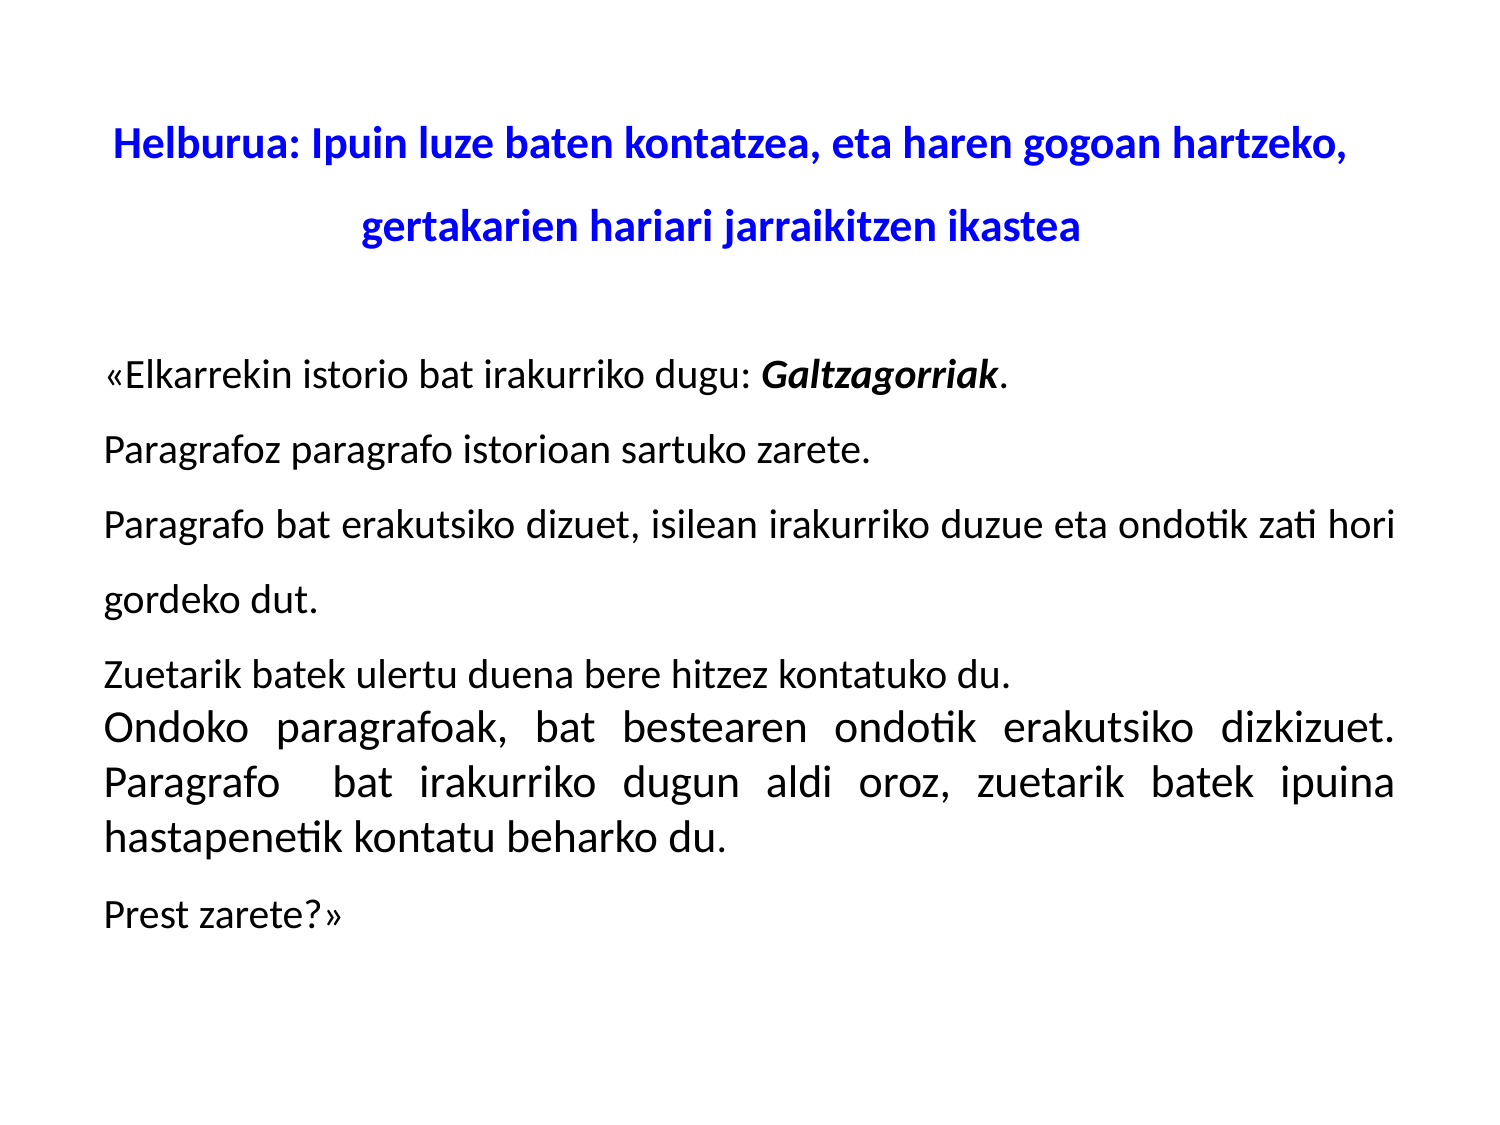

Helburua: Ipuin luze baten kontatzea, eta haren gogoan hartzeko, gertakarien hariari jarraikitzen ikastea
«Elkarrekin istorio bat irakurriko dugu: Galtzagorriak.
Paragrafoz paragrafo istorioan sartuko zarete.
Paragrafo bat erakutsiko dizuet, isilean irakurriko duzue eta ondotik zati hori gordeko dut.
Zuetarik batek ulertu duena bere hitzez kontatuko du.
Ondoko paragrafoak, bat bestearen ondotik erakutsiko dizkizuet. Paragrafo bat irakurriko dugun aldi oroz, zuetarik batek ipuina hastapenetik kontatu beharko du.
Prest zarete?»